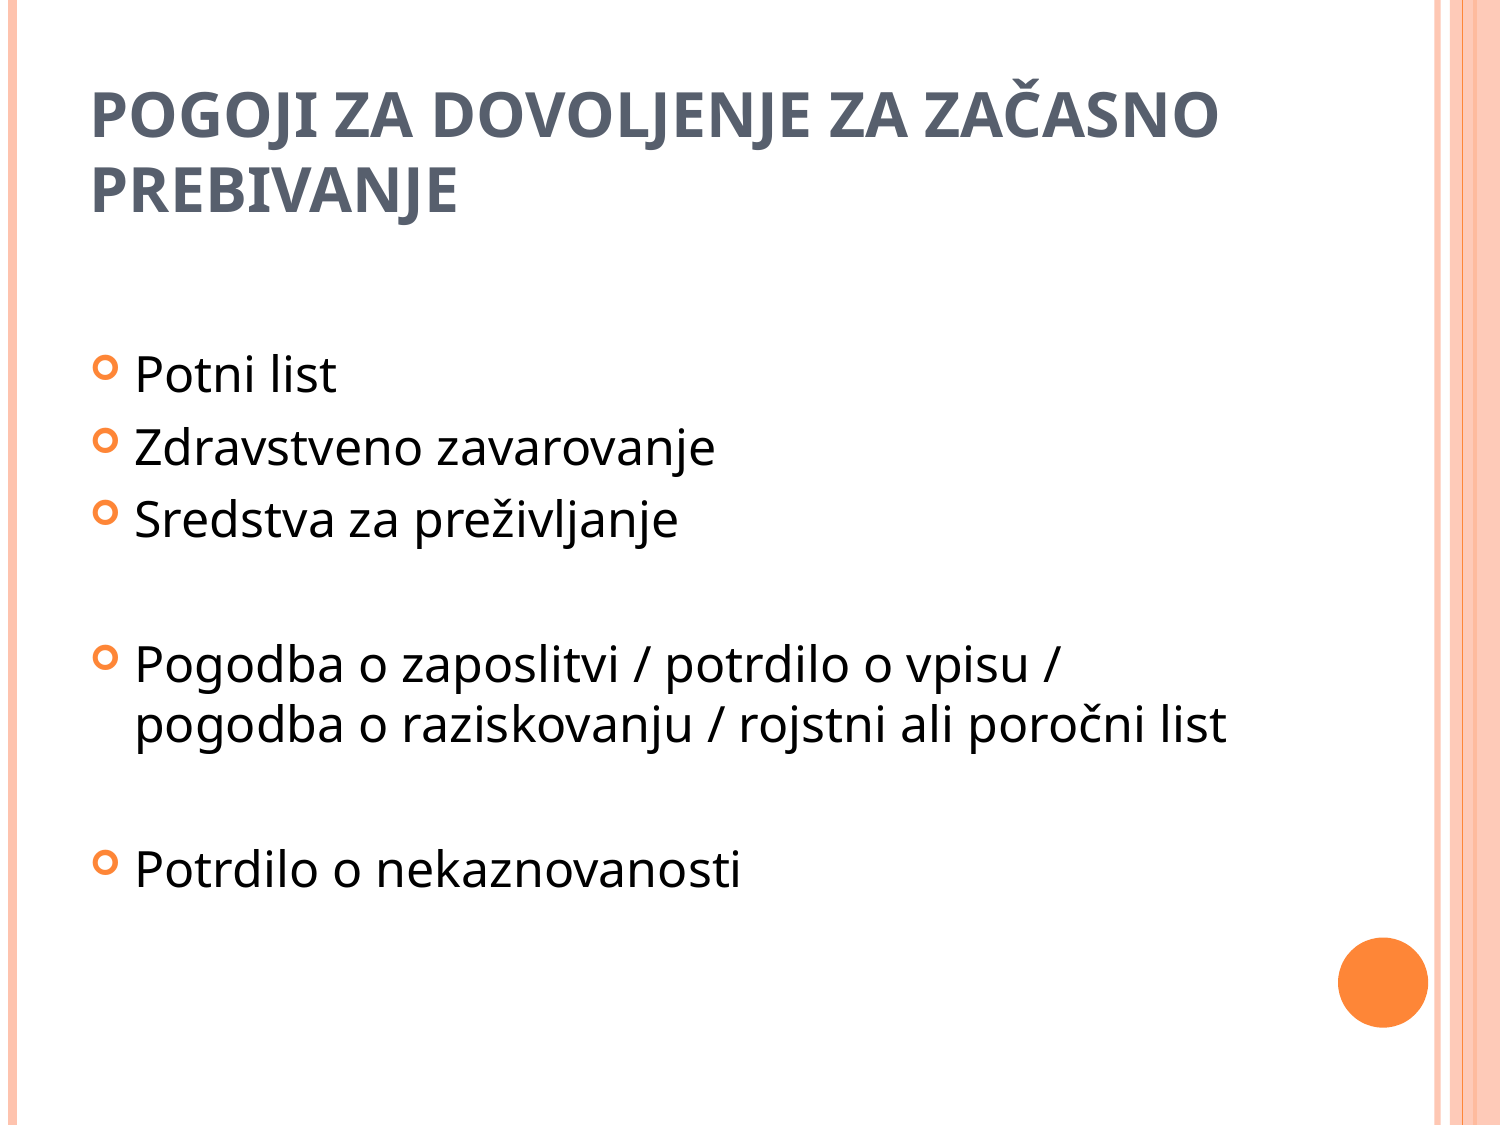

# POGOJI ZA DOVOLJENJE ZA ZAČASNO PREBIVANJE
Potni list
Zdravstveno zavarovanje
Sredstva za preživljanje
Pogodba o zaposlitvi / potrdilo o vpisu / pogodba o raziskovanju / rojstni ali poročni list
Potrdilo o nekaznovanosti